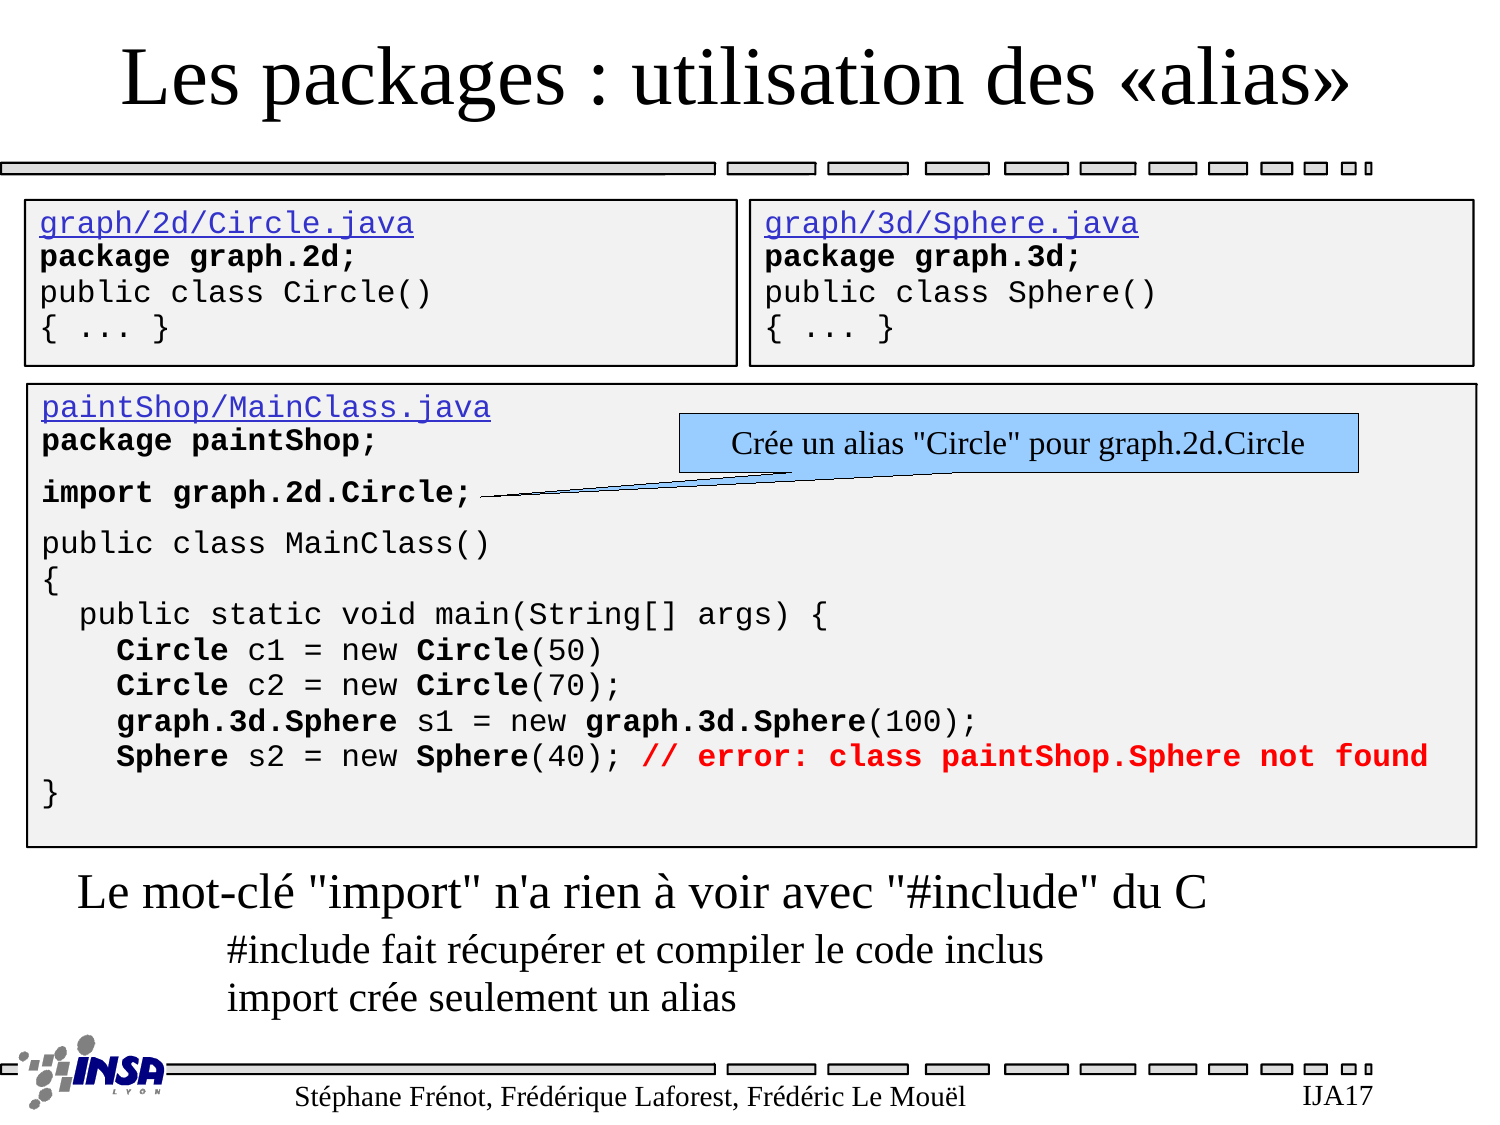

# Les packages : utilisation des «alias»
graph/2d/Circle.java
package graph.2d;
public class Circle()
{ ... }
graph/3d/Sphere.java
package graph.3d;
public class Sphere()
{ ... }
paintShop/MainClass.java
package paintShop;
import graph.2d.Circle;
public class MainClass()
{
 public static void main(String[] args) {
 Circle c1 = new Circle(50)
 Circle c2 = new Circle(70);
 graph.3d.Sphere s1 = new graph.3d.Sphere(100);
 Sphere s2 = new Sphere(40); // error: class paintShop.Sphere not found
}
Crée un alias "Circle" pour graph.2d.Circle
Le mot-clé "import" n'a rien à voir avec "#include" du C
	#include fait récupérer et compiler le code inclus
	import crée seulement un alias